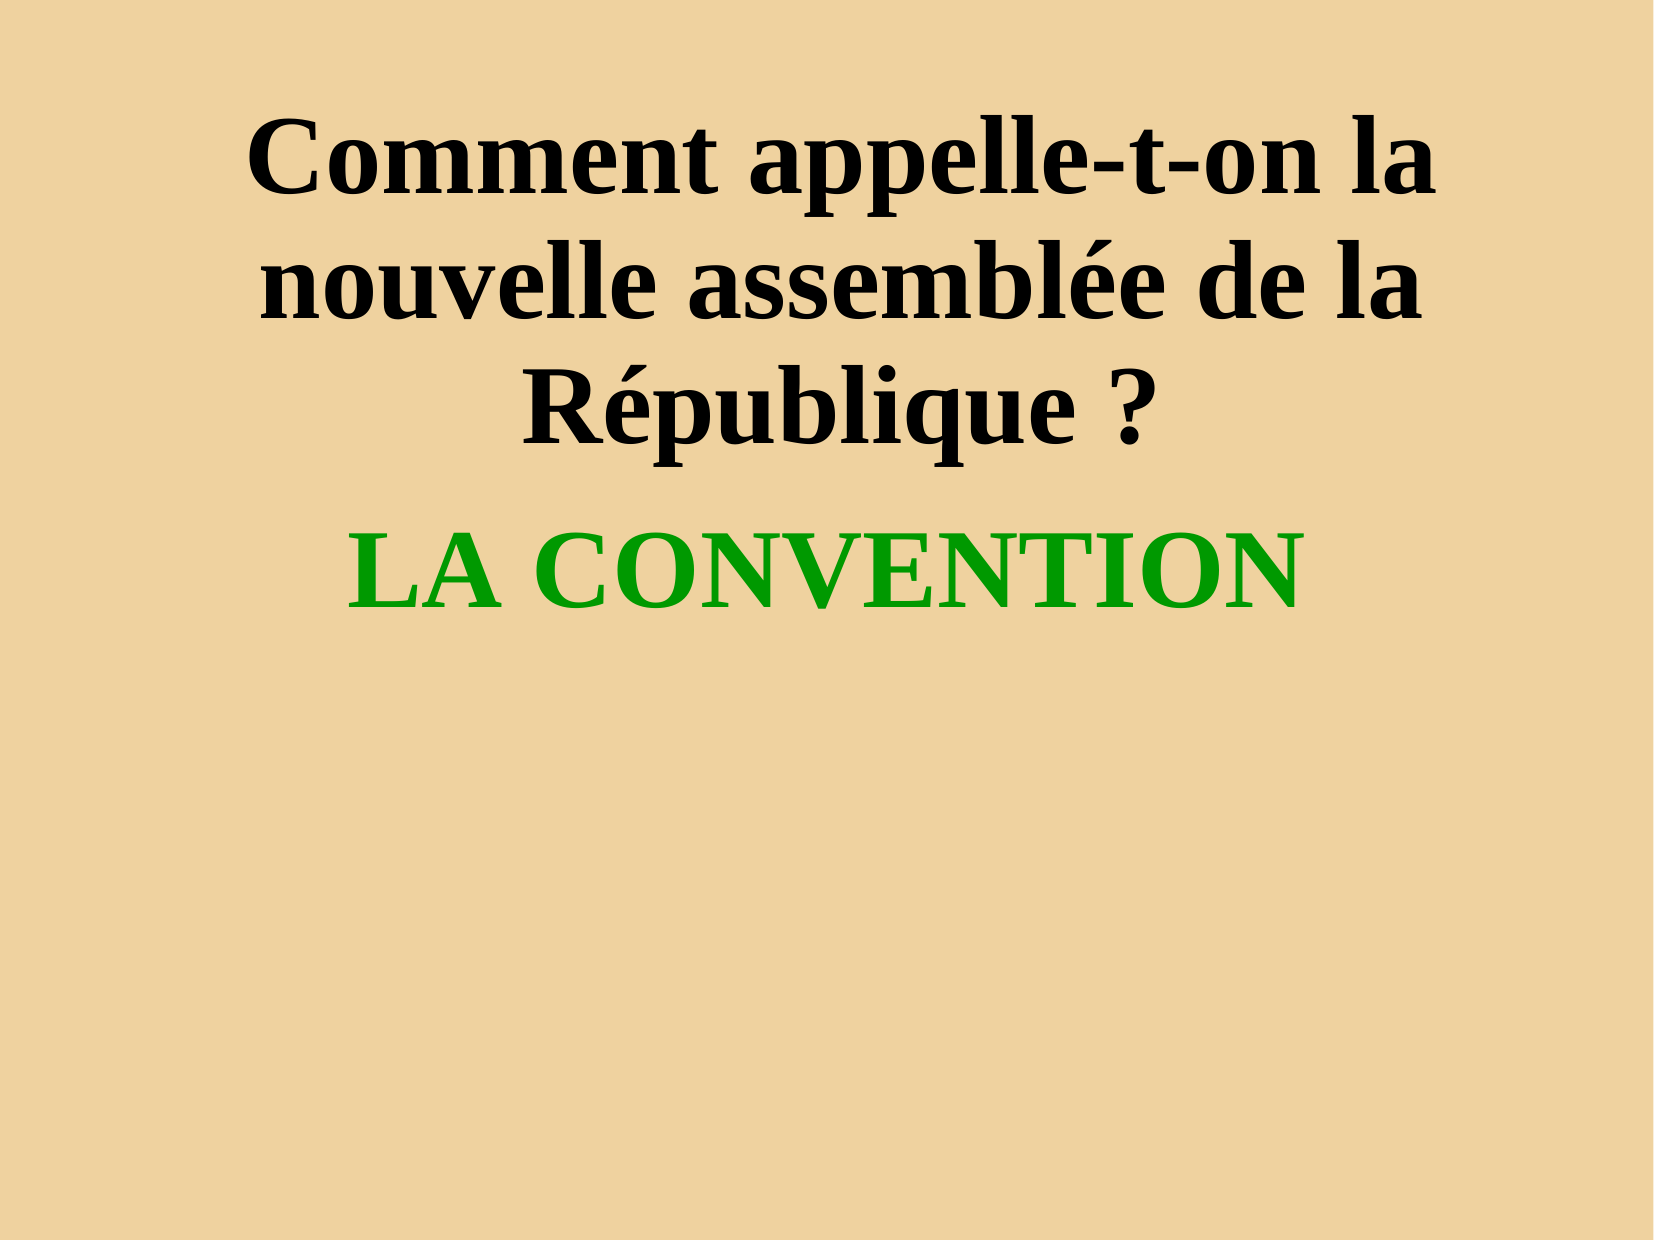

# Comment appelle-t-on la nouvelle assemblée de la République ?
LA CONVENTION